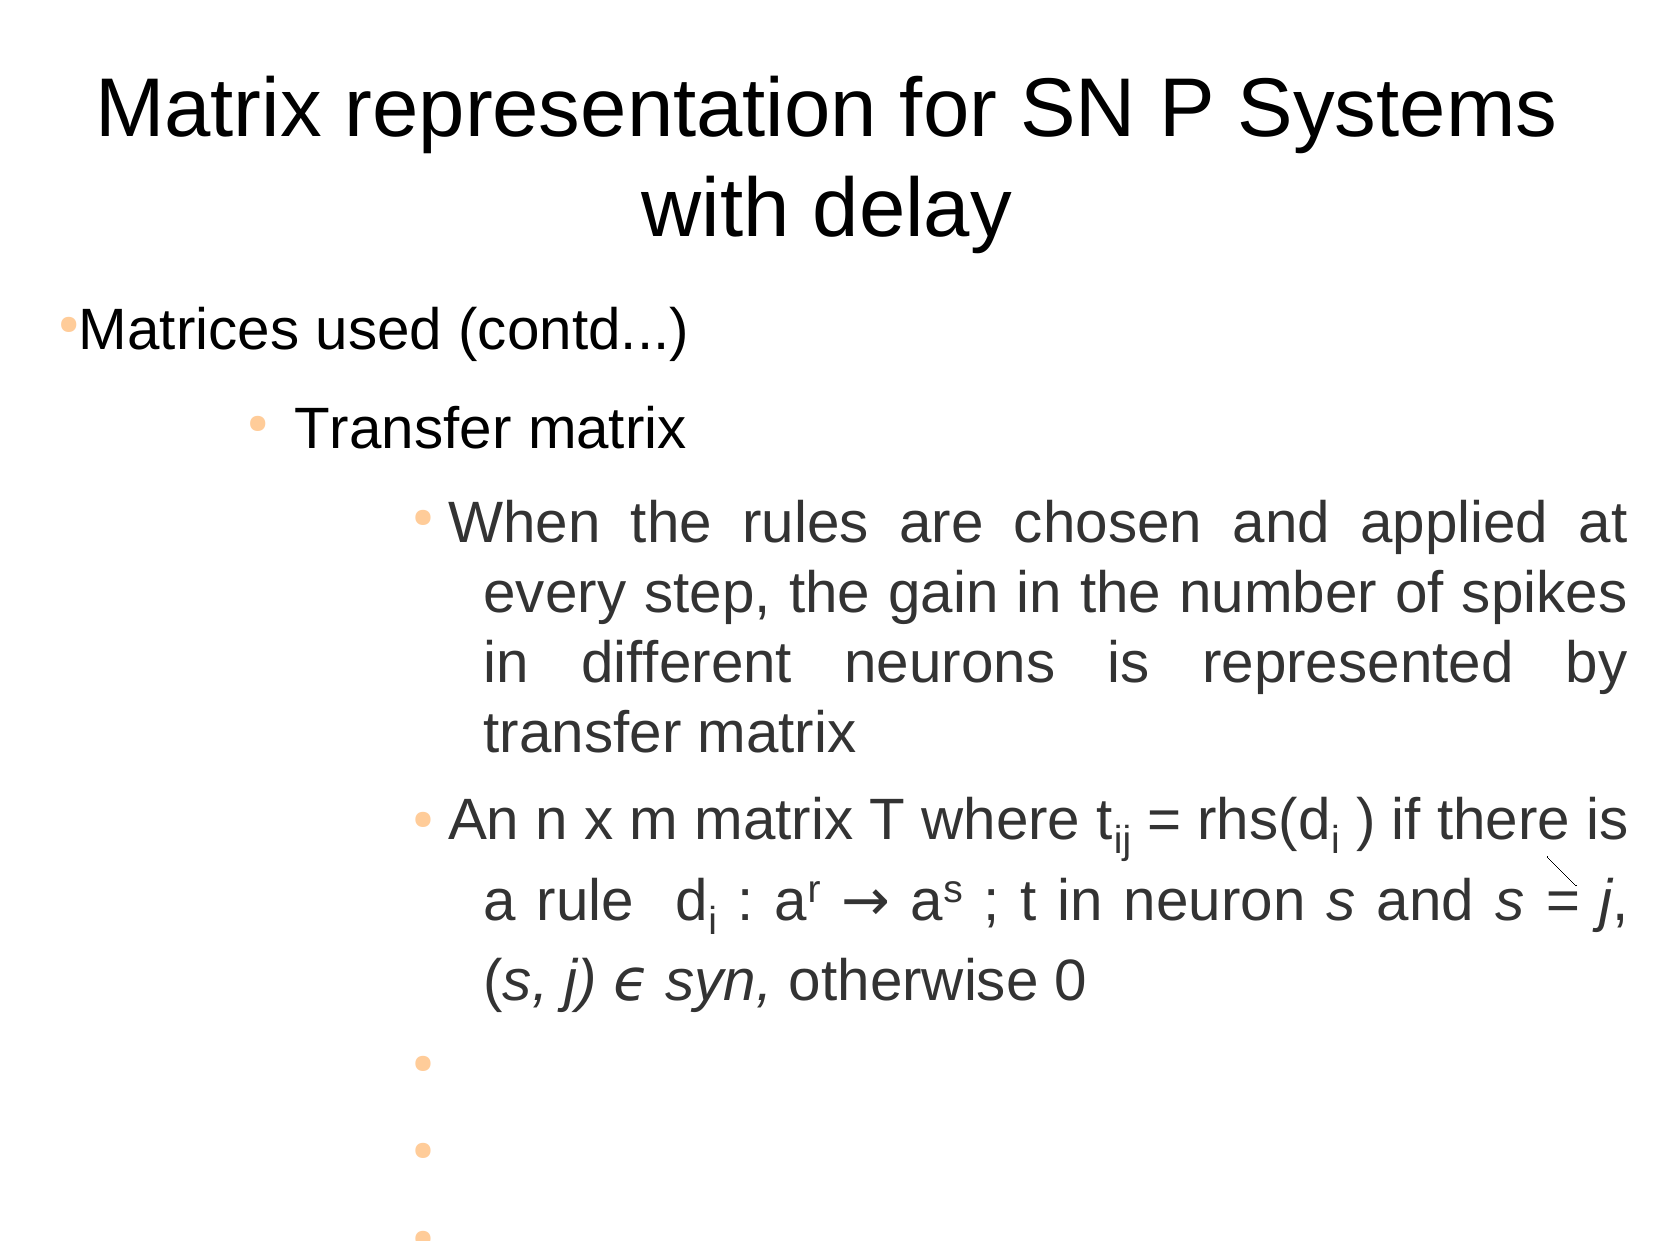

# Matrix representation for SN P Systems with delay
Matrices used (contd...)
Transfer matrix
When the rules are chosen and applied at every step, the gain in the number of spikes in different neurons is represented by transfer matrix
An n x m matrix T where tij = rhs(di ) if there is a rule di : ar → as ; t in neuron s and s = j, (s, j) ϵ syn, otherwise 0
16